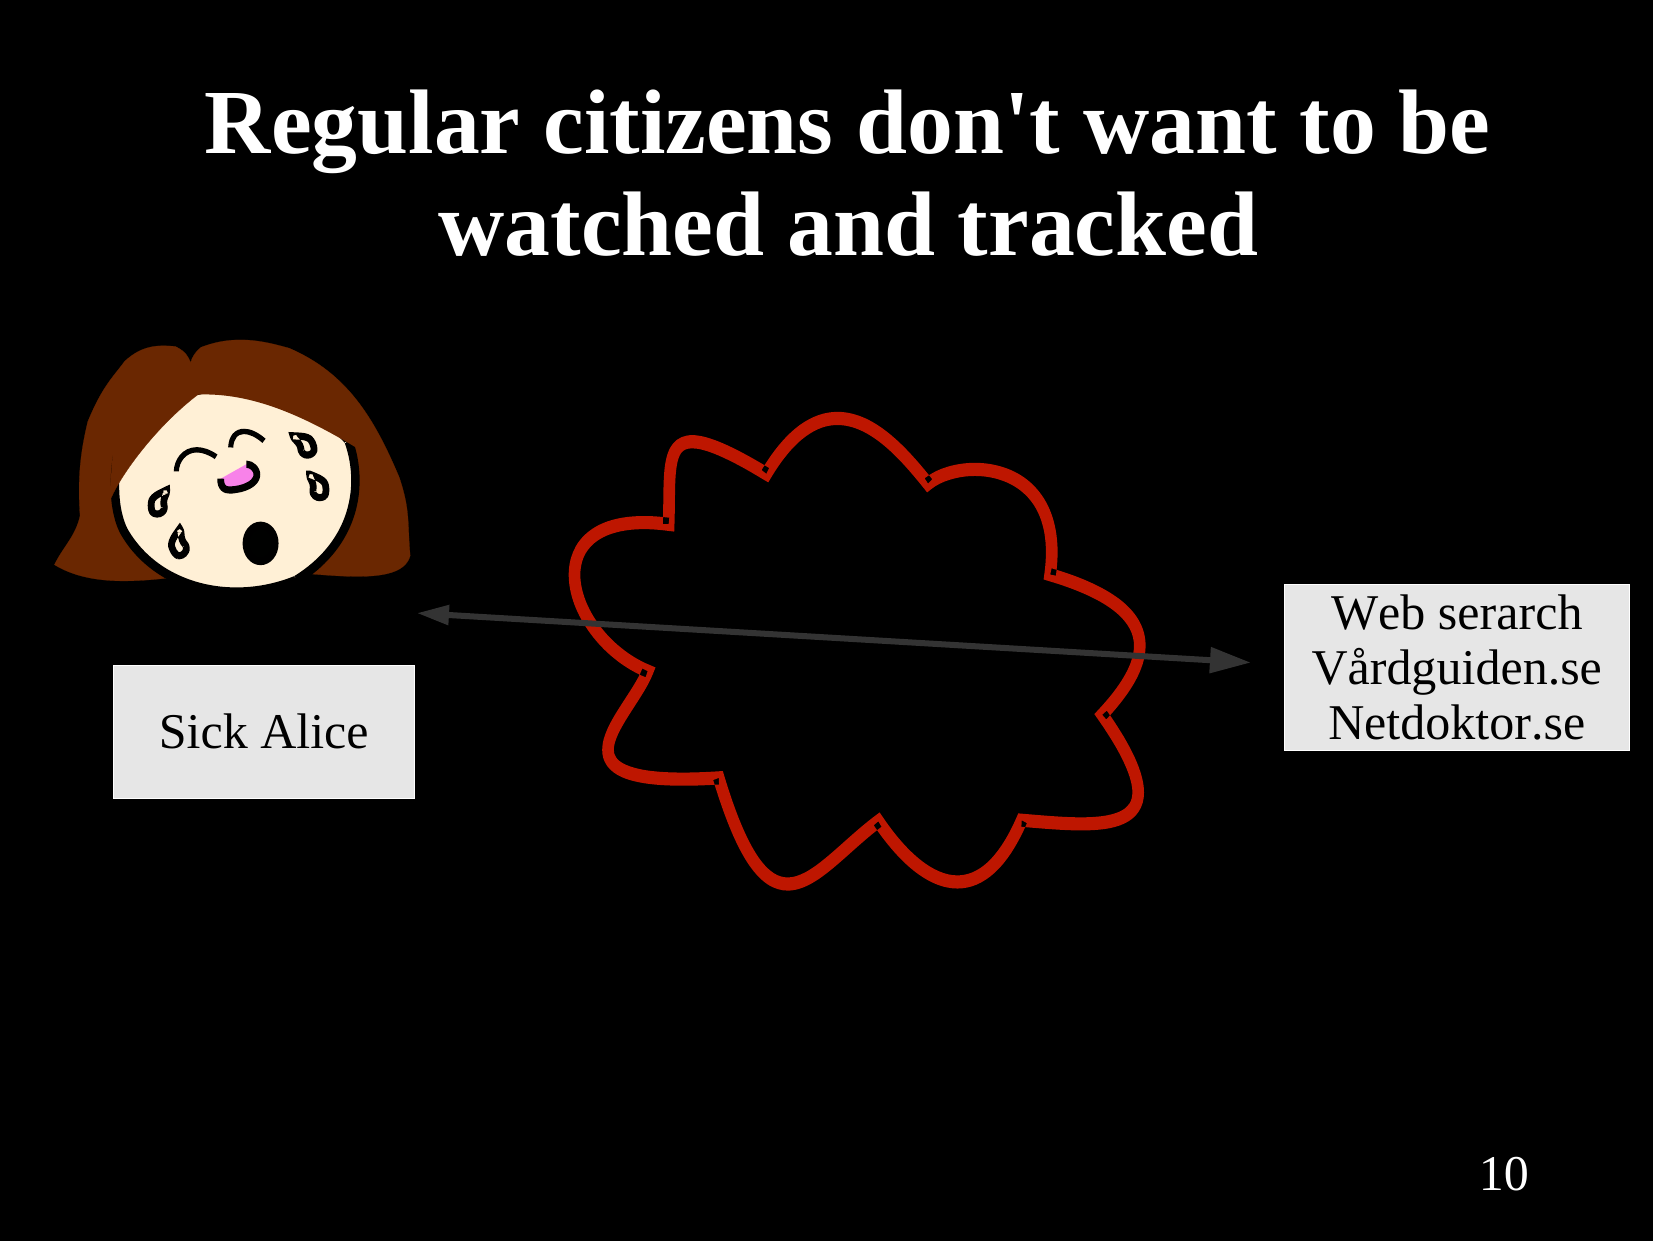

Regular citizens don't want to be watched and tracked
Web serarch
Vårdguiden.se
Netdoktor.se
Sick Alice